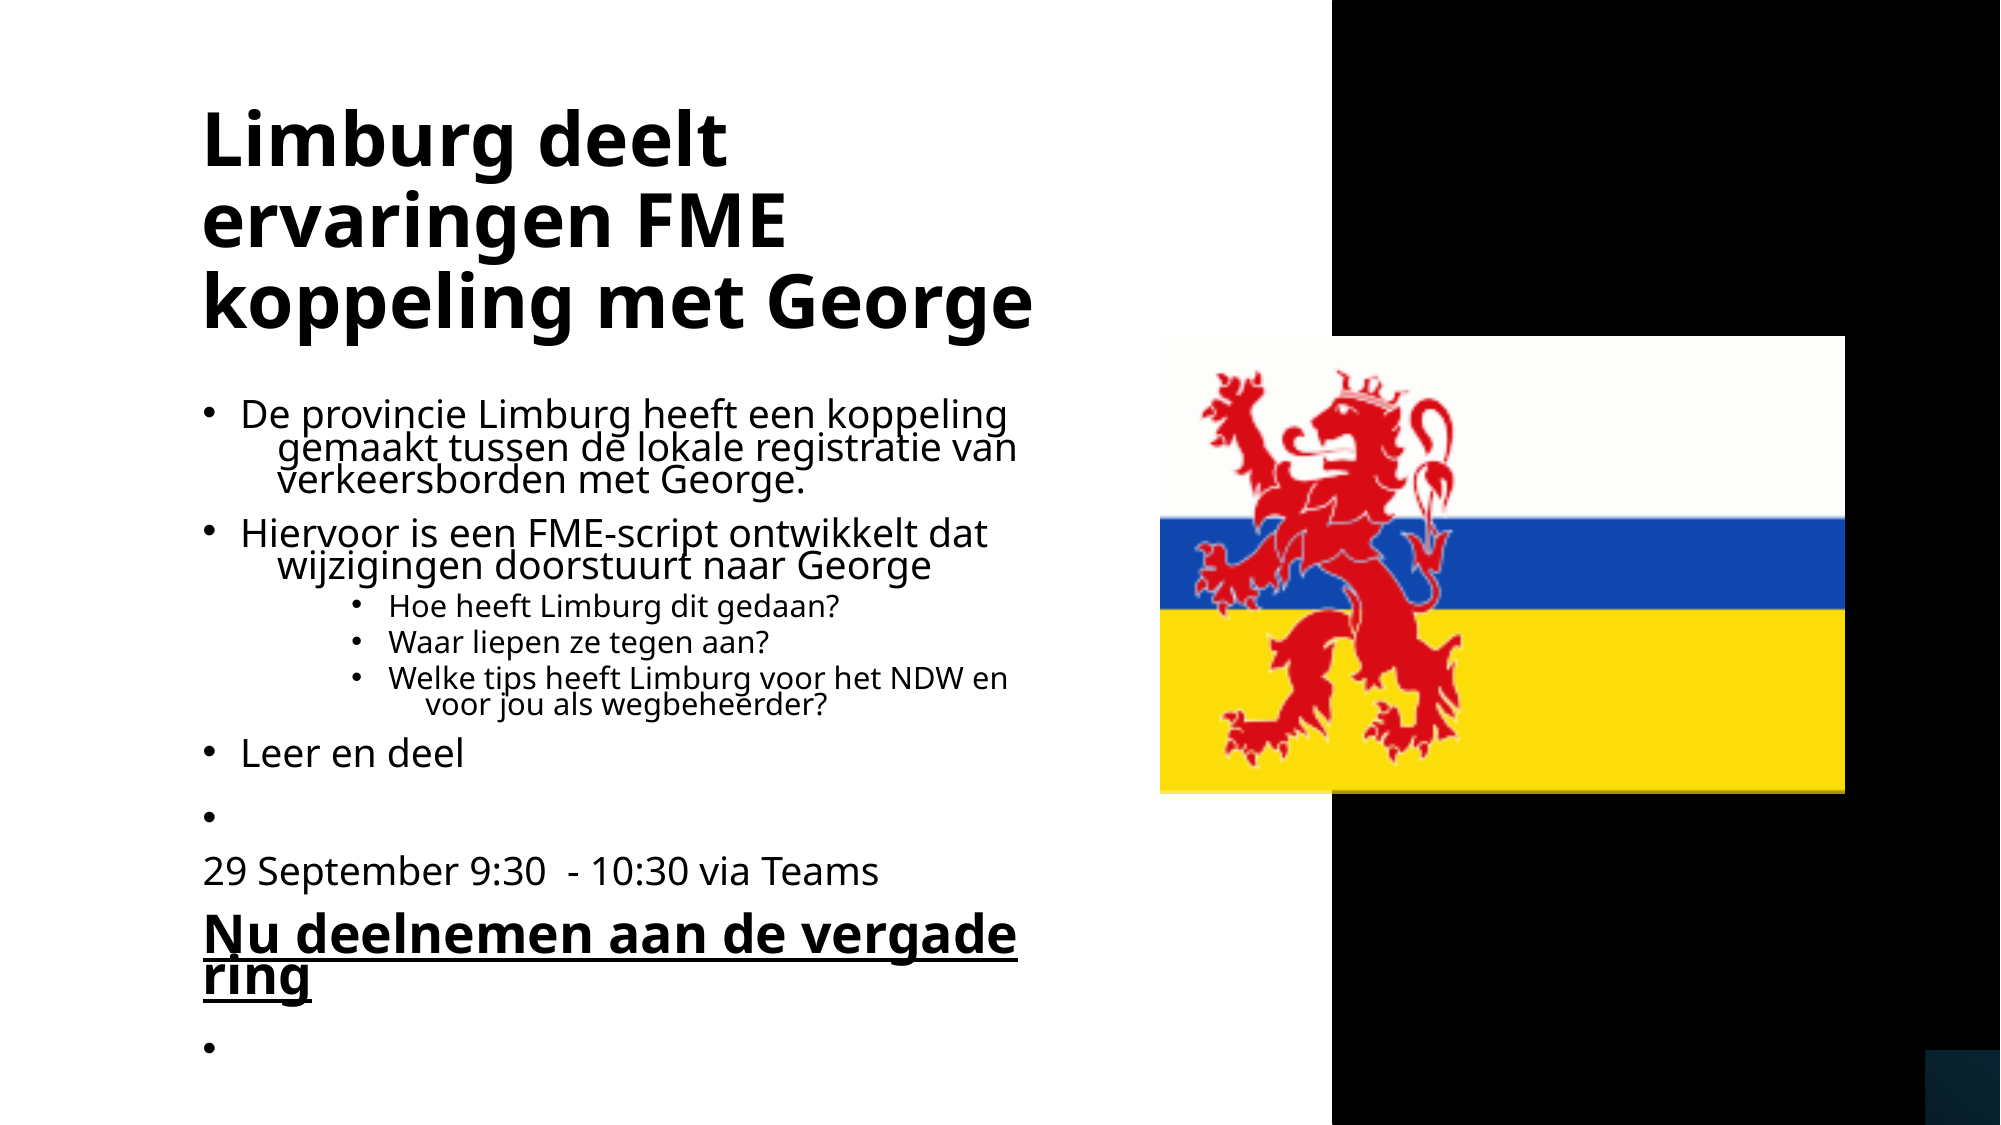

# Limburg deelt ervaringen FME koppeling met George
De provincie Limburg heeft een koppeling gemaakt tussen de lokale registratie van verkeersborden met George.
Hiervoor is een FME-script ontwikkelt dat wijzigingen doorstuurt naar George
Hoe heeft Limburg dit gedaan?
Waar liepen ze tegen aan?
Welke tips heeft Limburg voor het NDW en voor jou als wegbeheerder?
Leer en deel
29 September 9:30 - 10:30 via Teams
Nu deelnemen aan de vergadering